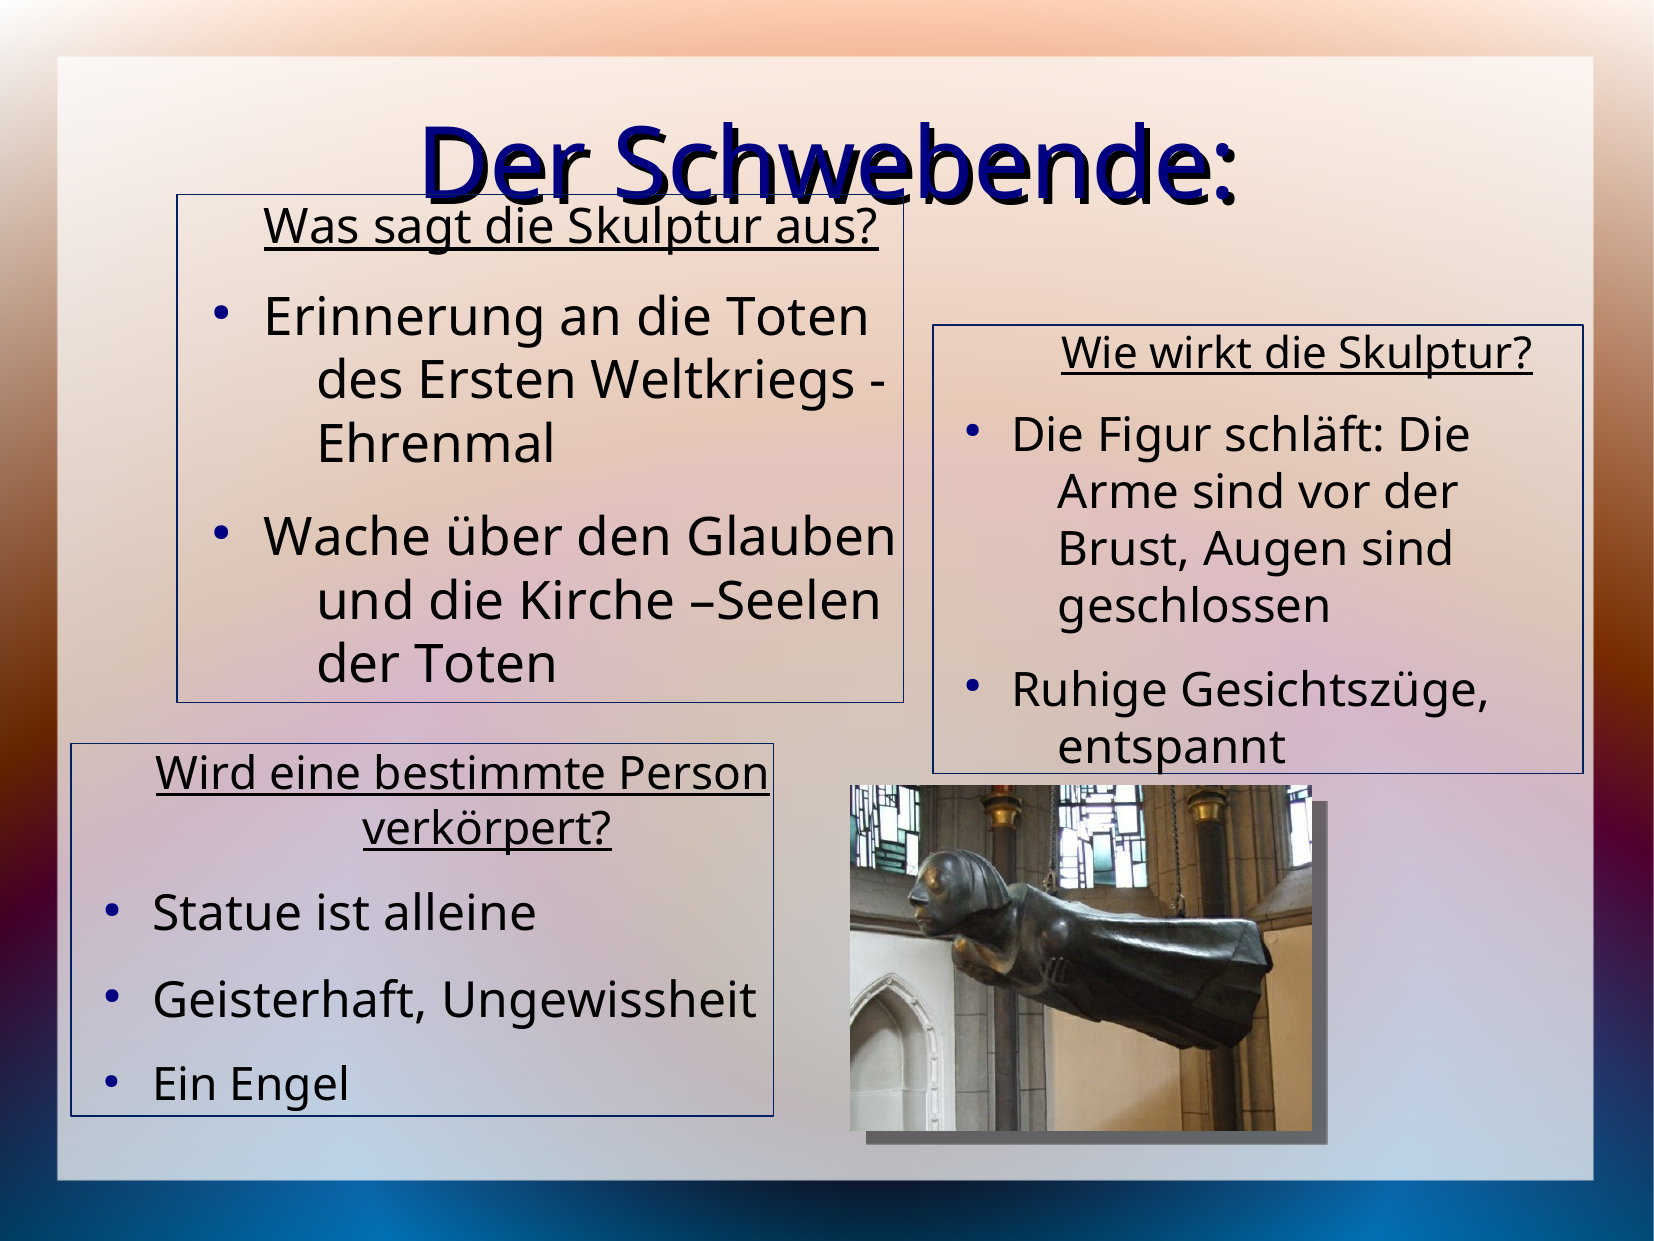

# Der Schwebende:
Was sagt die Skulptur aus?
Erinnerung an die Toten des Ersten Weltkriegs -Ehrenmal
Wache über den Glauben und die Kirche –Seelen der Toten
Wie wirkt die Skulptur?
Die Figur schläft: Die Arme sind vor der Brust, Augen sind geschlossen
Ruhige Gesichtszüge, entspannt
Wird eine bestimmte Person verkörpert?
Statue ist alleine
Geisterhaft, Ungewissheit
Ein Engel